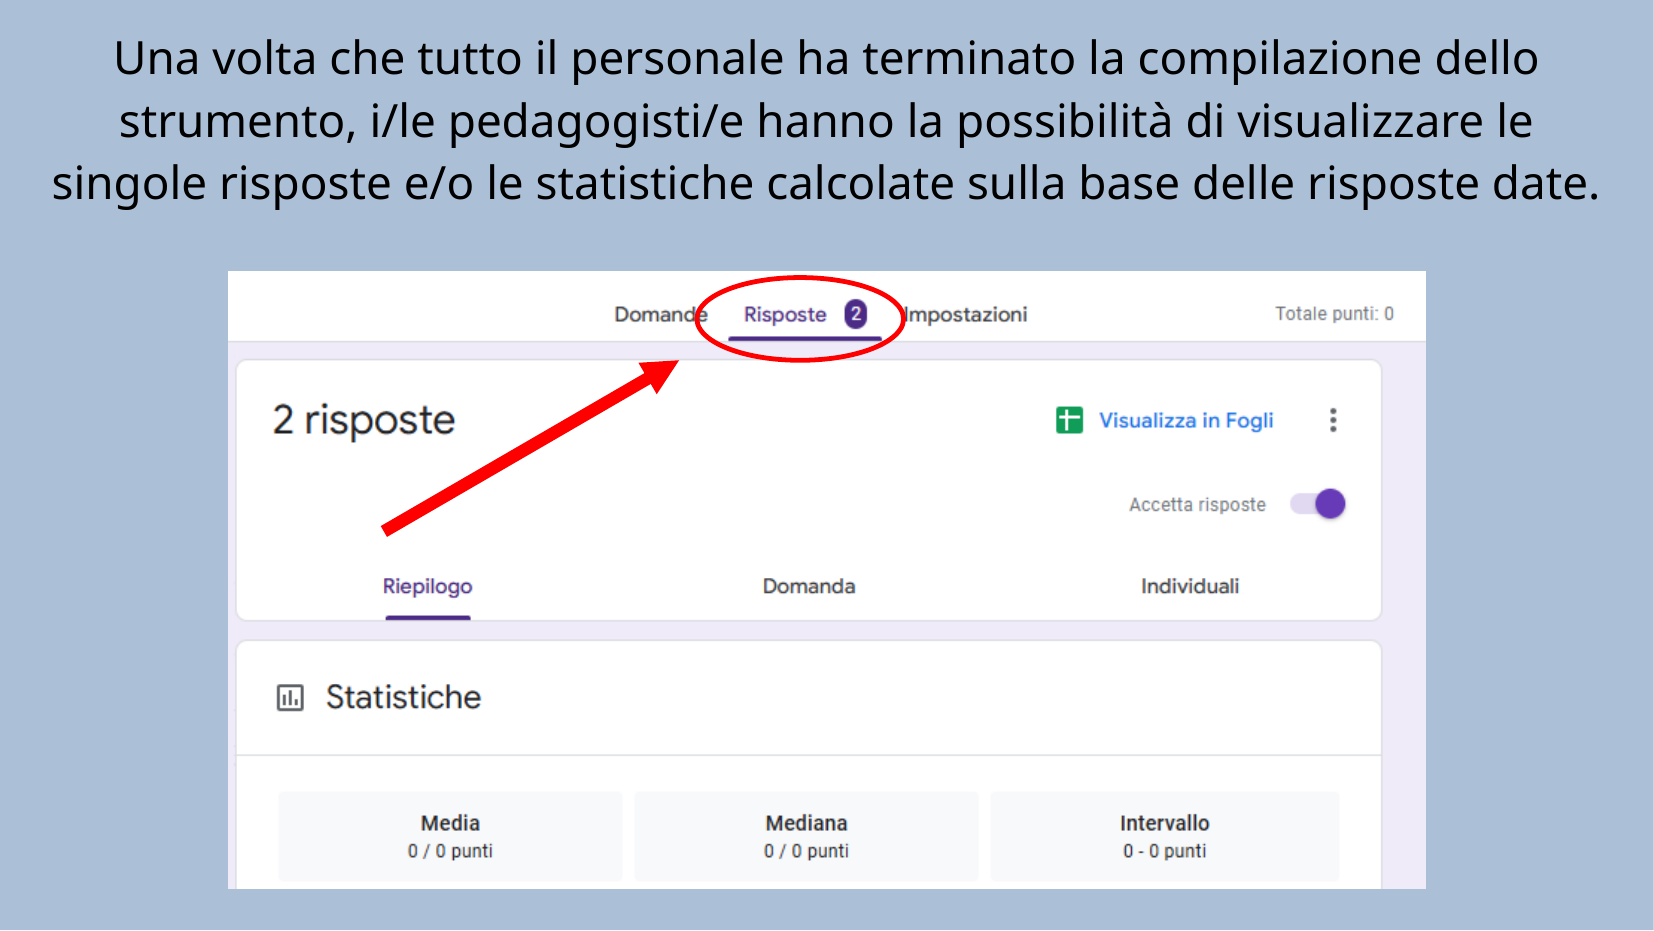

# Una volta che tutto il personale ha terminato la compilazione dello strumento, i/le pedagogisti/e hanno la possibilità di visualizzare le singole risposte e/o le statistiche calcolate sulla base delle risposte date.